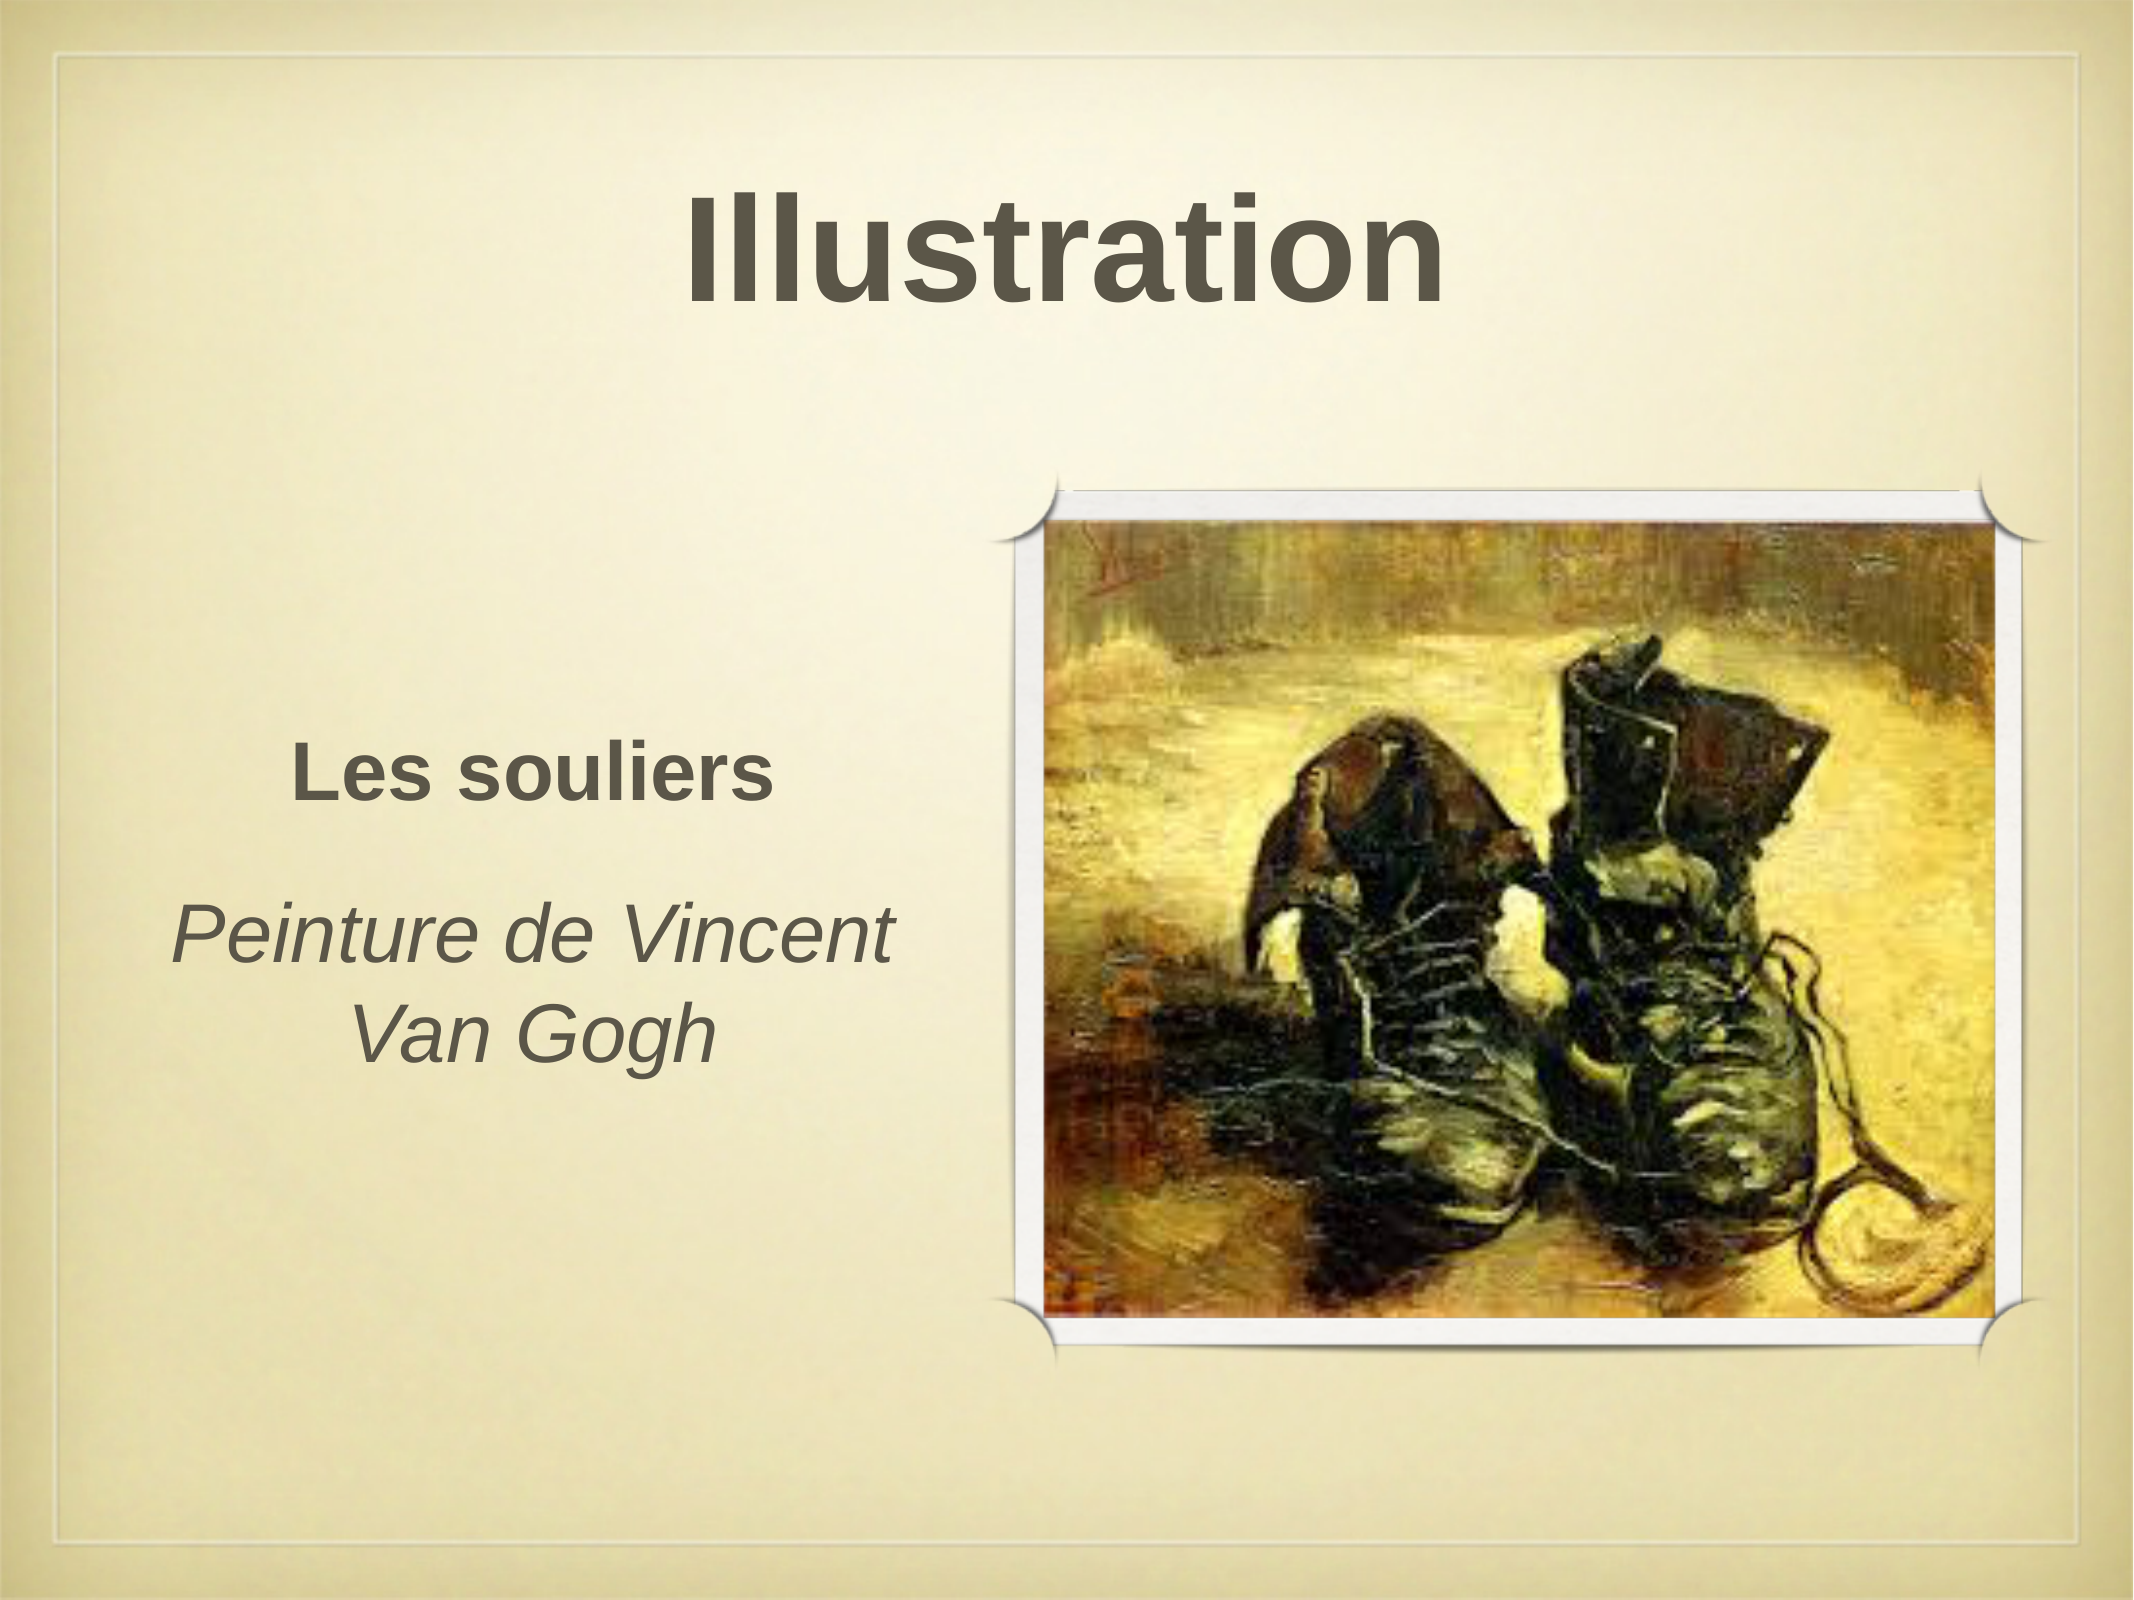

# Illustration
Les souliers
Peinture de Vincent Van Gogh